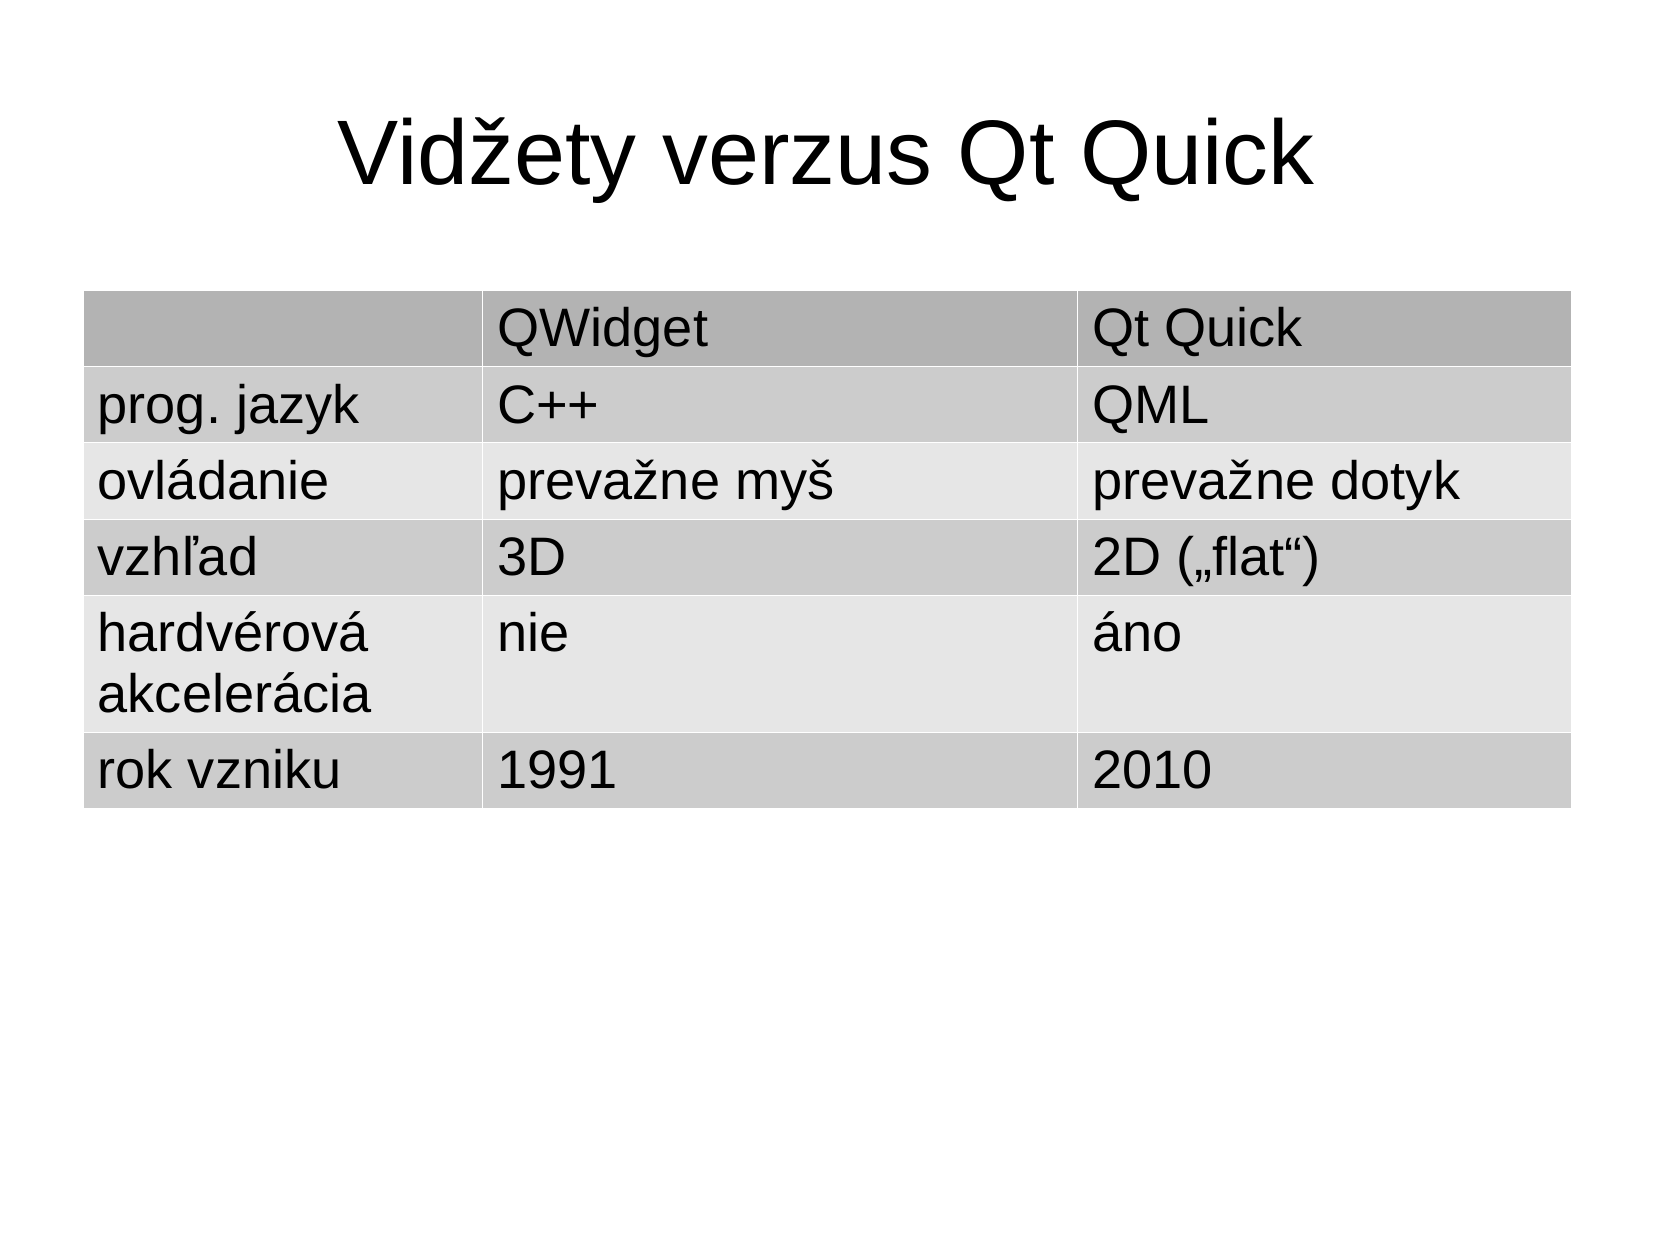

# Vidžety verzus Qt Quick
| | QWidget | Qt Quick |
| --- | --- | --- |
| prog. jazyk | C++ | QML |
| ovládanie | prevažne myš | prevažne dotyk |
| vzhľad | 3D | 2D („flat“) |
| hardvérová akcelerácia | nie | áno |
| rok vzniku | 1991 | 2010 |